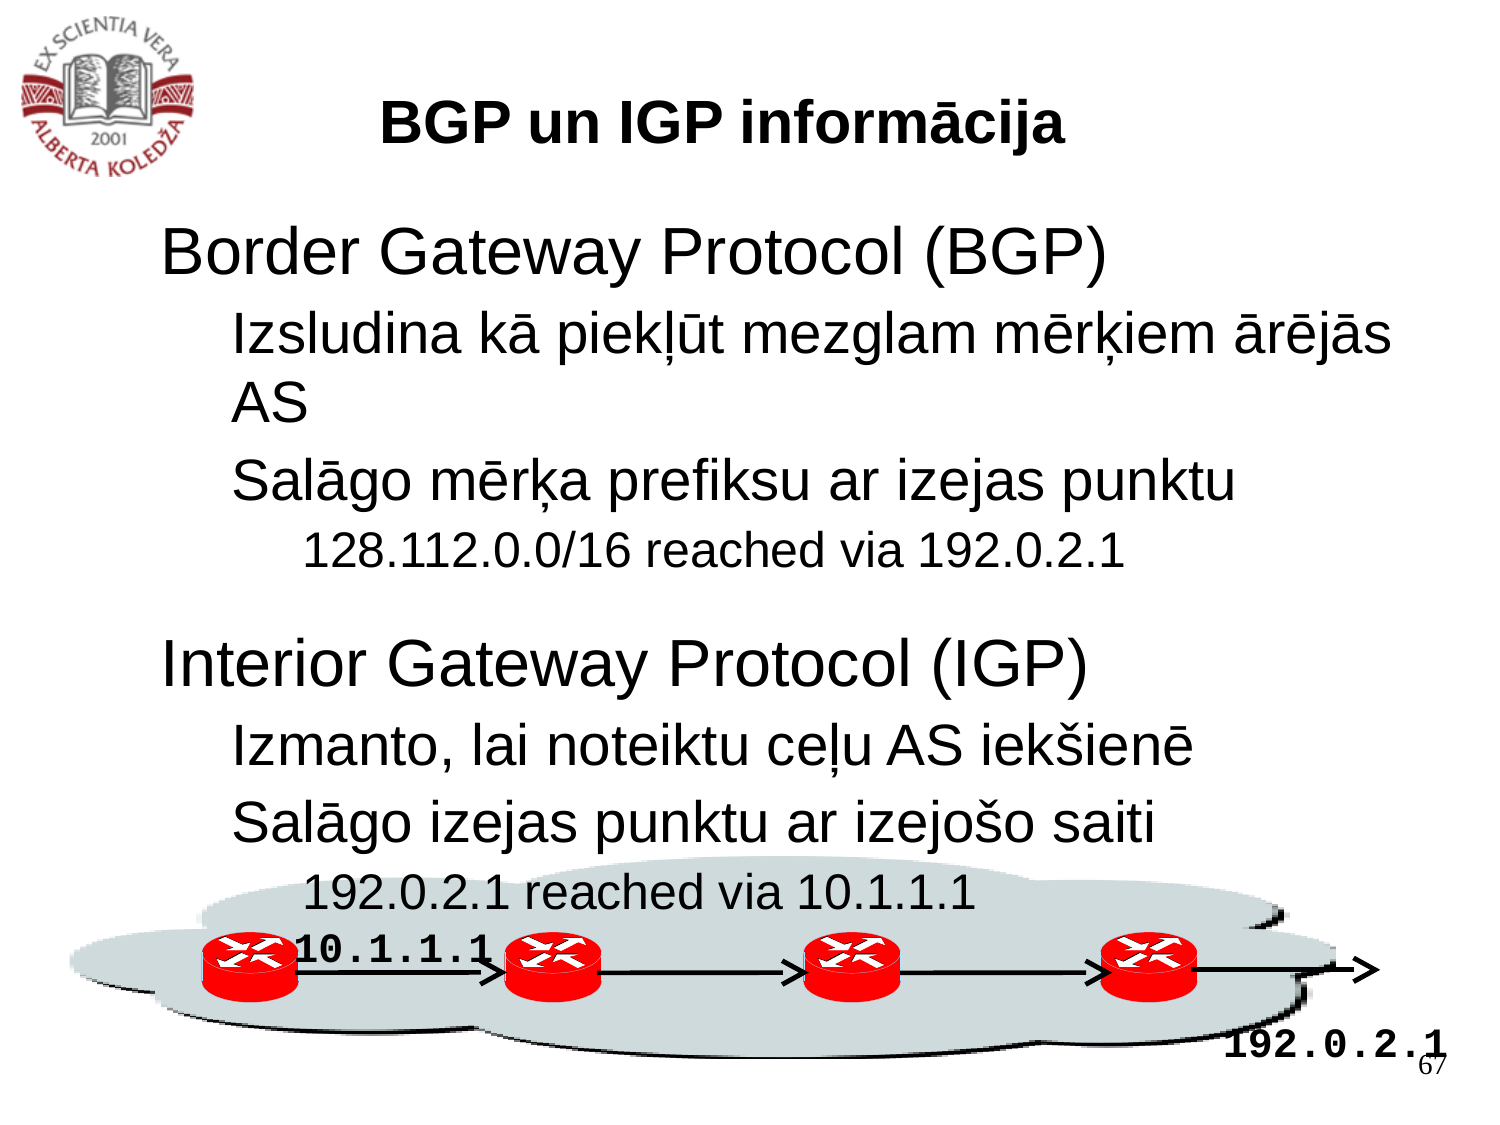

# BGP un IGP informācija
Border Gateway Protocol (BGP)
Izsludina kā piekļūt mezglam mērķiem ārējās AS
Salāgo mērķa prefiksu ar izejas punktu
128.112.0.0/16 reached via 192.0.2.1
Interior Gateway Protocol (IGP)
Izmanto, lai noteiktu ceļu AS iekšienē
Salāgo izejas punktu ar izejošo saiti
192.0.2.1 reached via 10.1.1.1
10.1.1.1
192.0.2.1